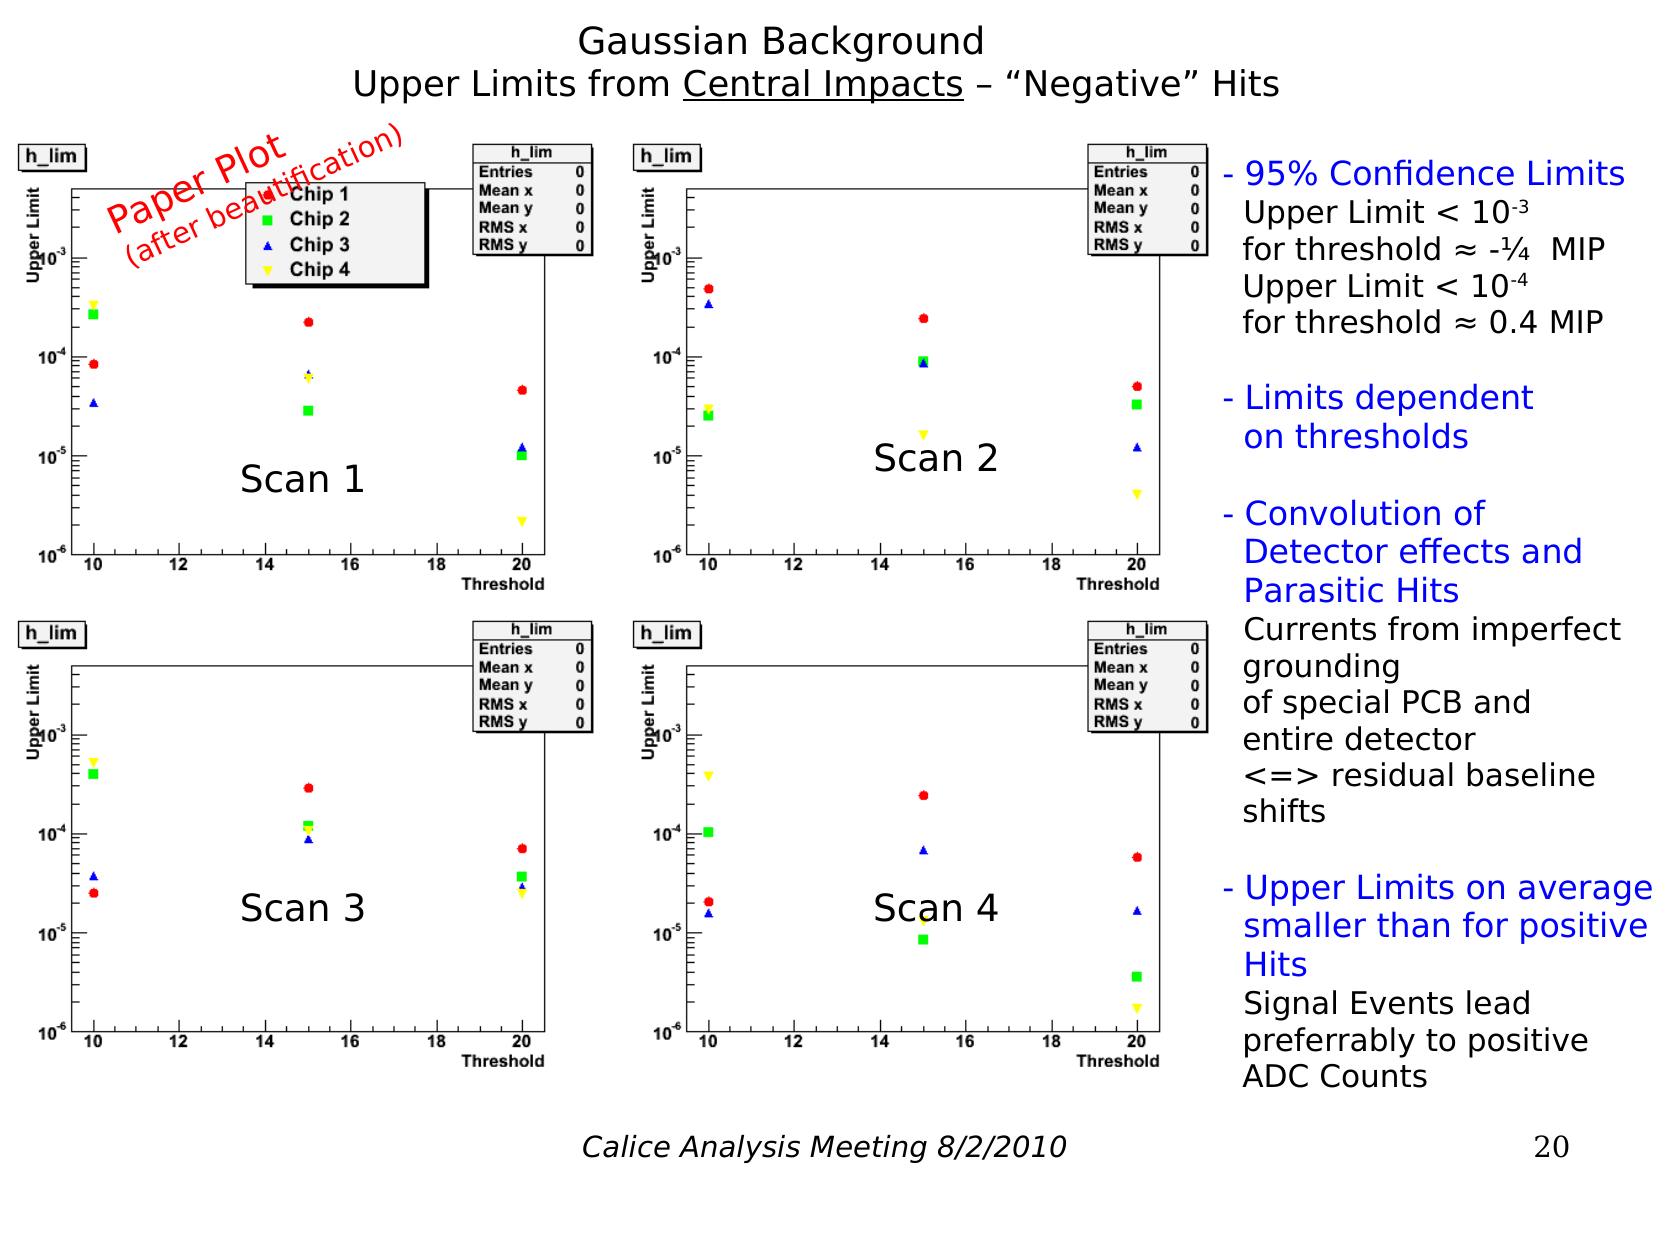

Gaussian Background
Upper Limits from Central Impacts – “Negative” Hits
Paper Plot
(after beautification)
- 95% Confidence Limits
 Upper Limit < 10-3
 for threshold ≈ -¼ MIP
 Upper Limit < 10-4
 for threshold ≈ 0.4 MIP
- Limits dependent
 on thresholds
- Convolution of
 Detector effects and
 Parasitic Hits
 Currents from imperfect
 grounding
 of special PCB and
 entire detector
 <=> residual baseline
 shifts
- Upper Limits on average
 smaller than for positive
 Hits
 Signal Events lead
 preferrably to positive
 ADC Counts
Scan 2
Scan 1
Scan 3
Scan 4
20